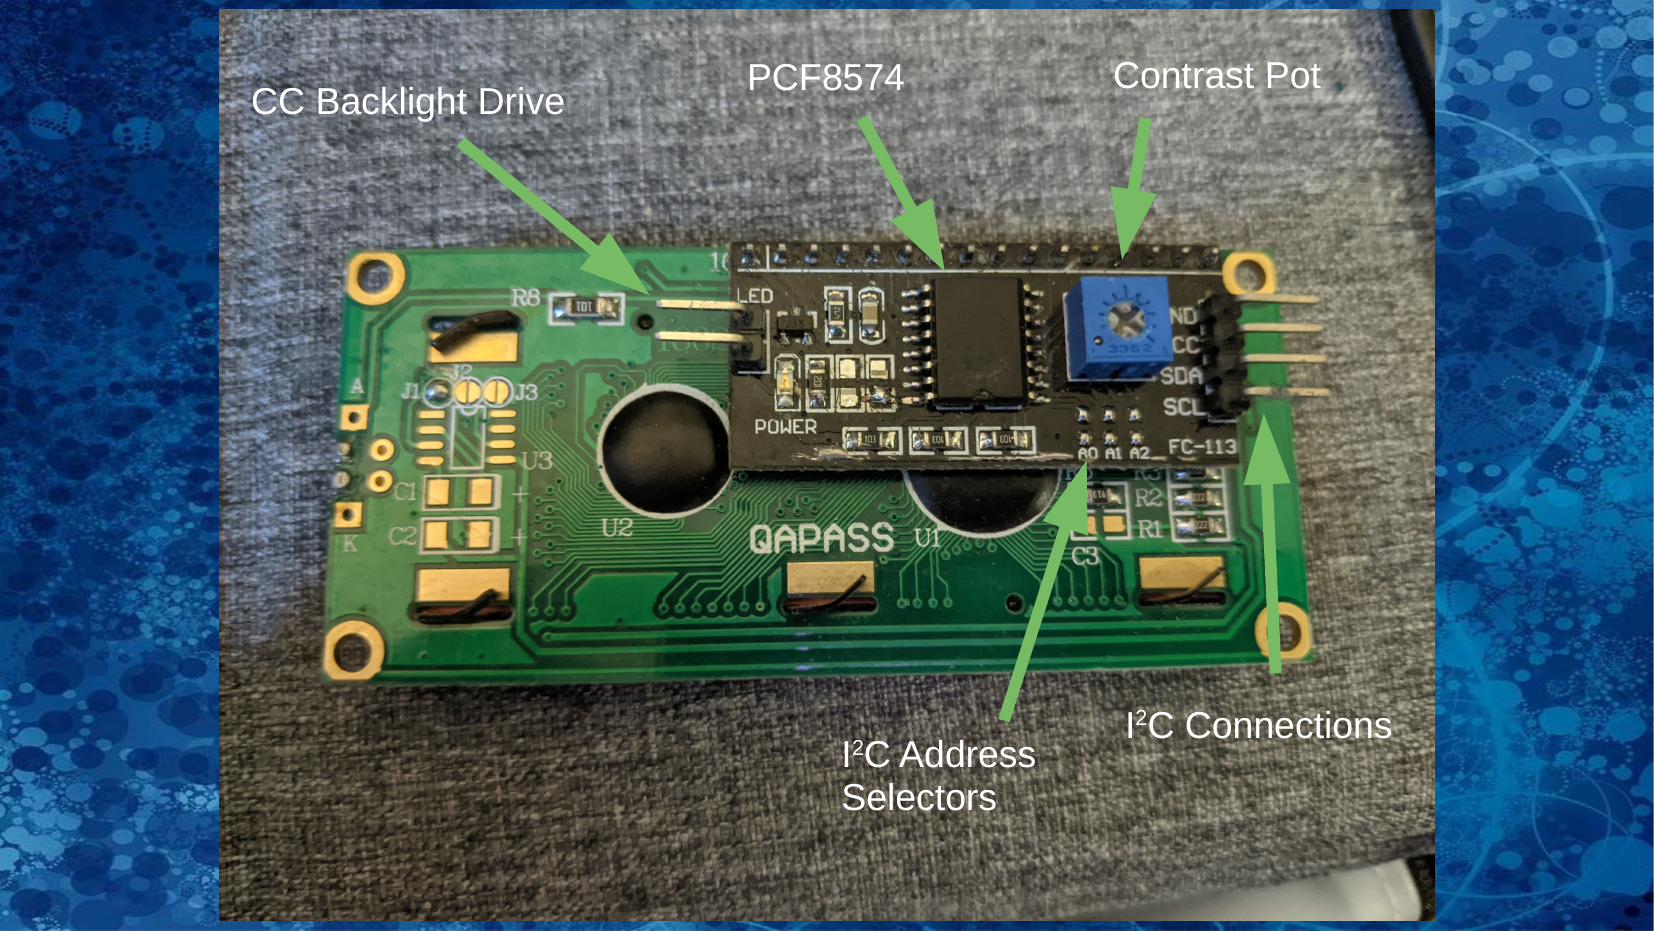

Contrast Pot
PCF8574
CC Backlight Drive
I2C Connections
I2C Address Selectors